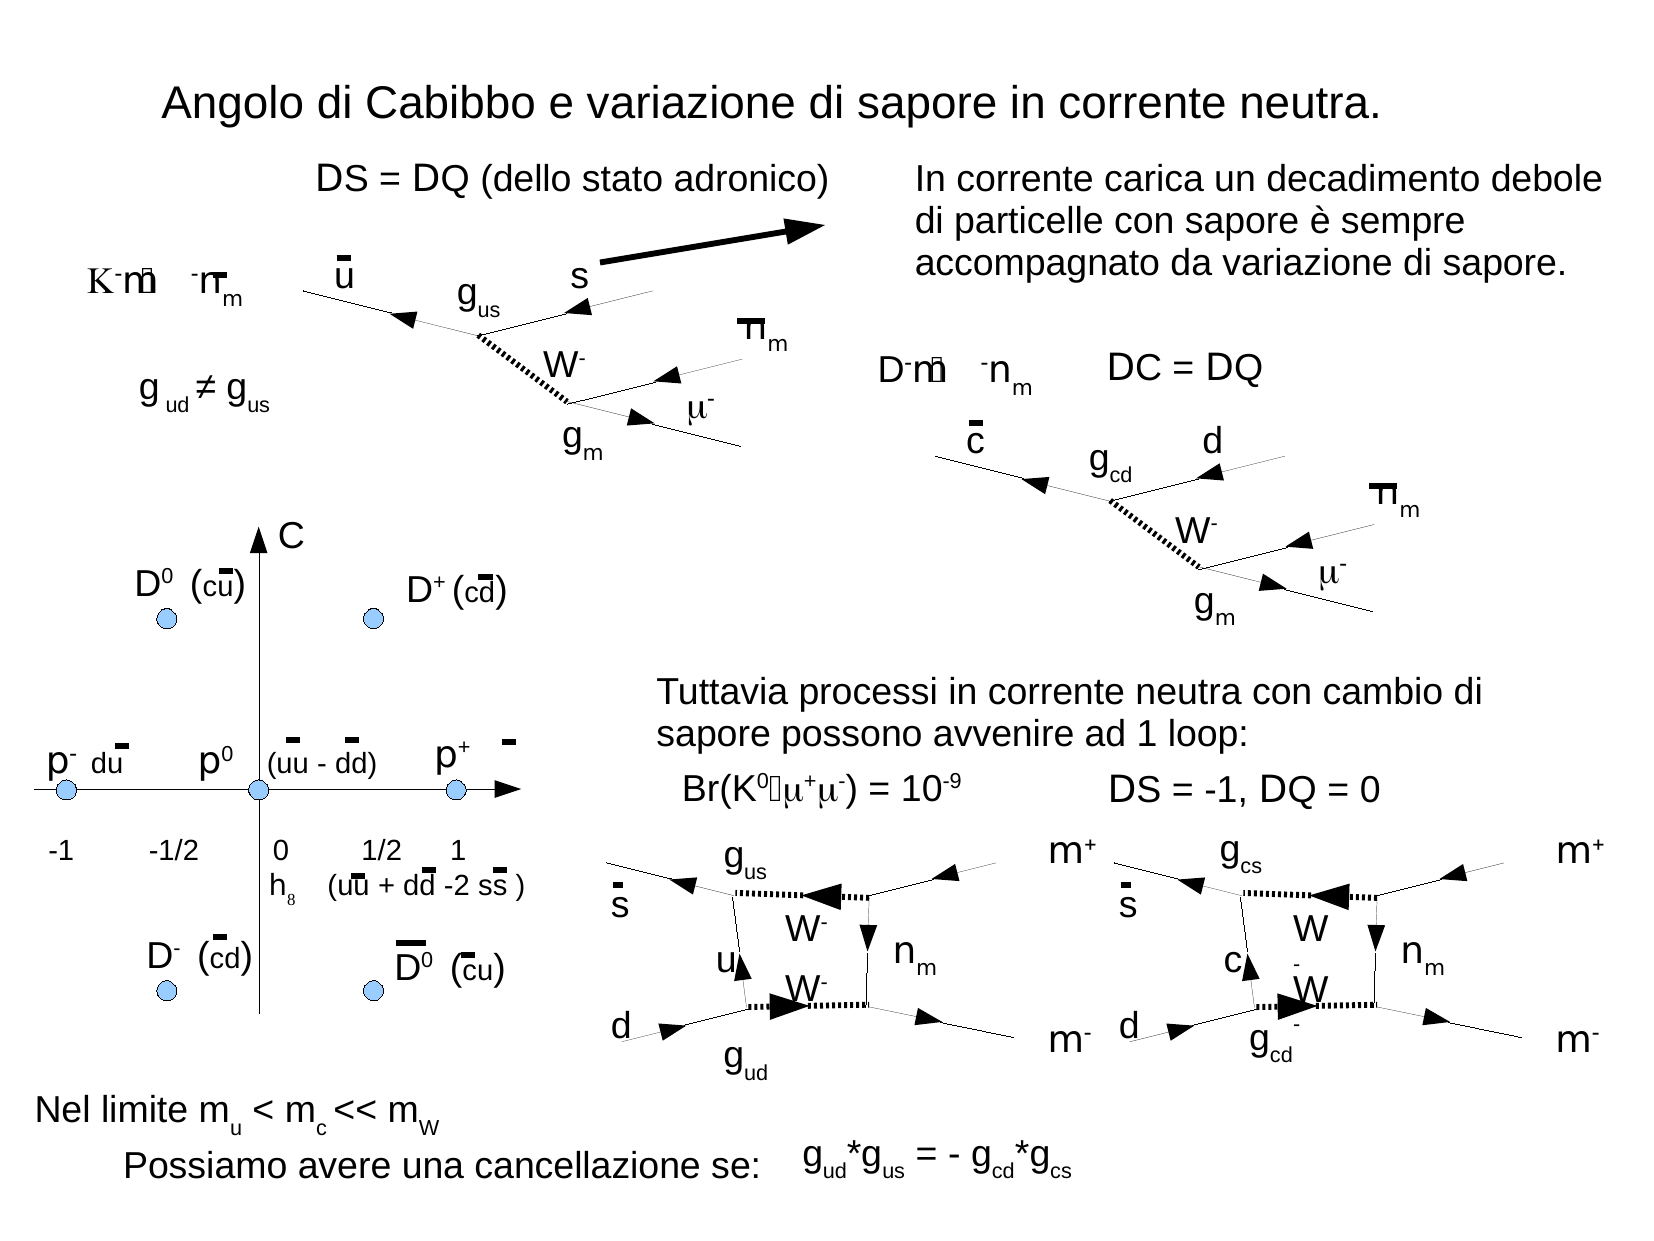

Angolo di Cabibbo e variazione di sapore in corrente neutra.
DS = DQ (dello stato adronico)
In corrente carica un decadimento debole di particelle con sapore è sempre accompagnato da variazione di sapore.
u
s
K- m-nm
gus
nm
W-
DC = DQ
D- m-nm
g ud ≠ gus
m-
gm
c
d
gcd
nm
W-
C
m-
D0 (cu)
D+ (cd)
gm
Tuttavia processi in corrente neutra con cambio di sapore possono avvenire ad 1 loop:
p+
p- du
p0 (uu - dd)
Br(K0m+m-) = 10-9
DS = -1, DQ = 0
gcs
gus
-1
-1/2
0
1/2
1
m+
m+
h8 (uu + dd -2 ss )
s
s
W-
W-
D- (cd)
nm
nm
u
c
D0 (cu)
W-
W-
d
d
gcd
m-
m-
gud
Nel limite mu < mc << mW
gud*gus = - gcd*gcs
Possiamo avere una cancellazione se: